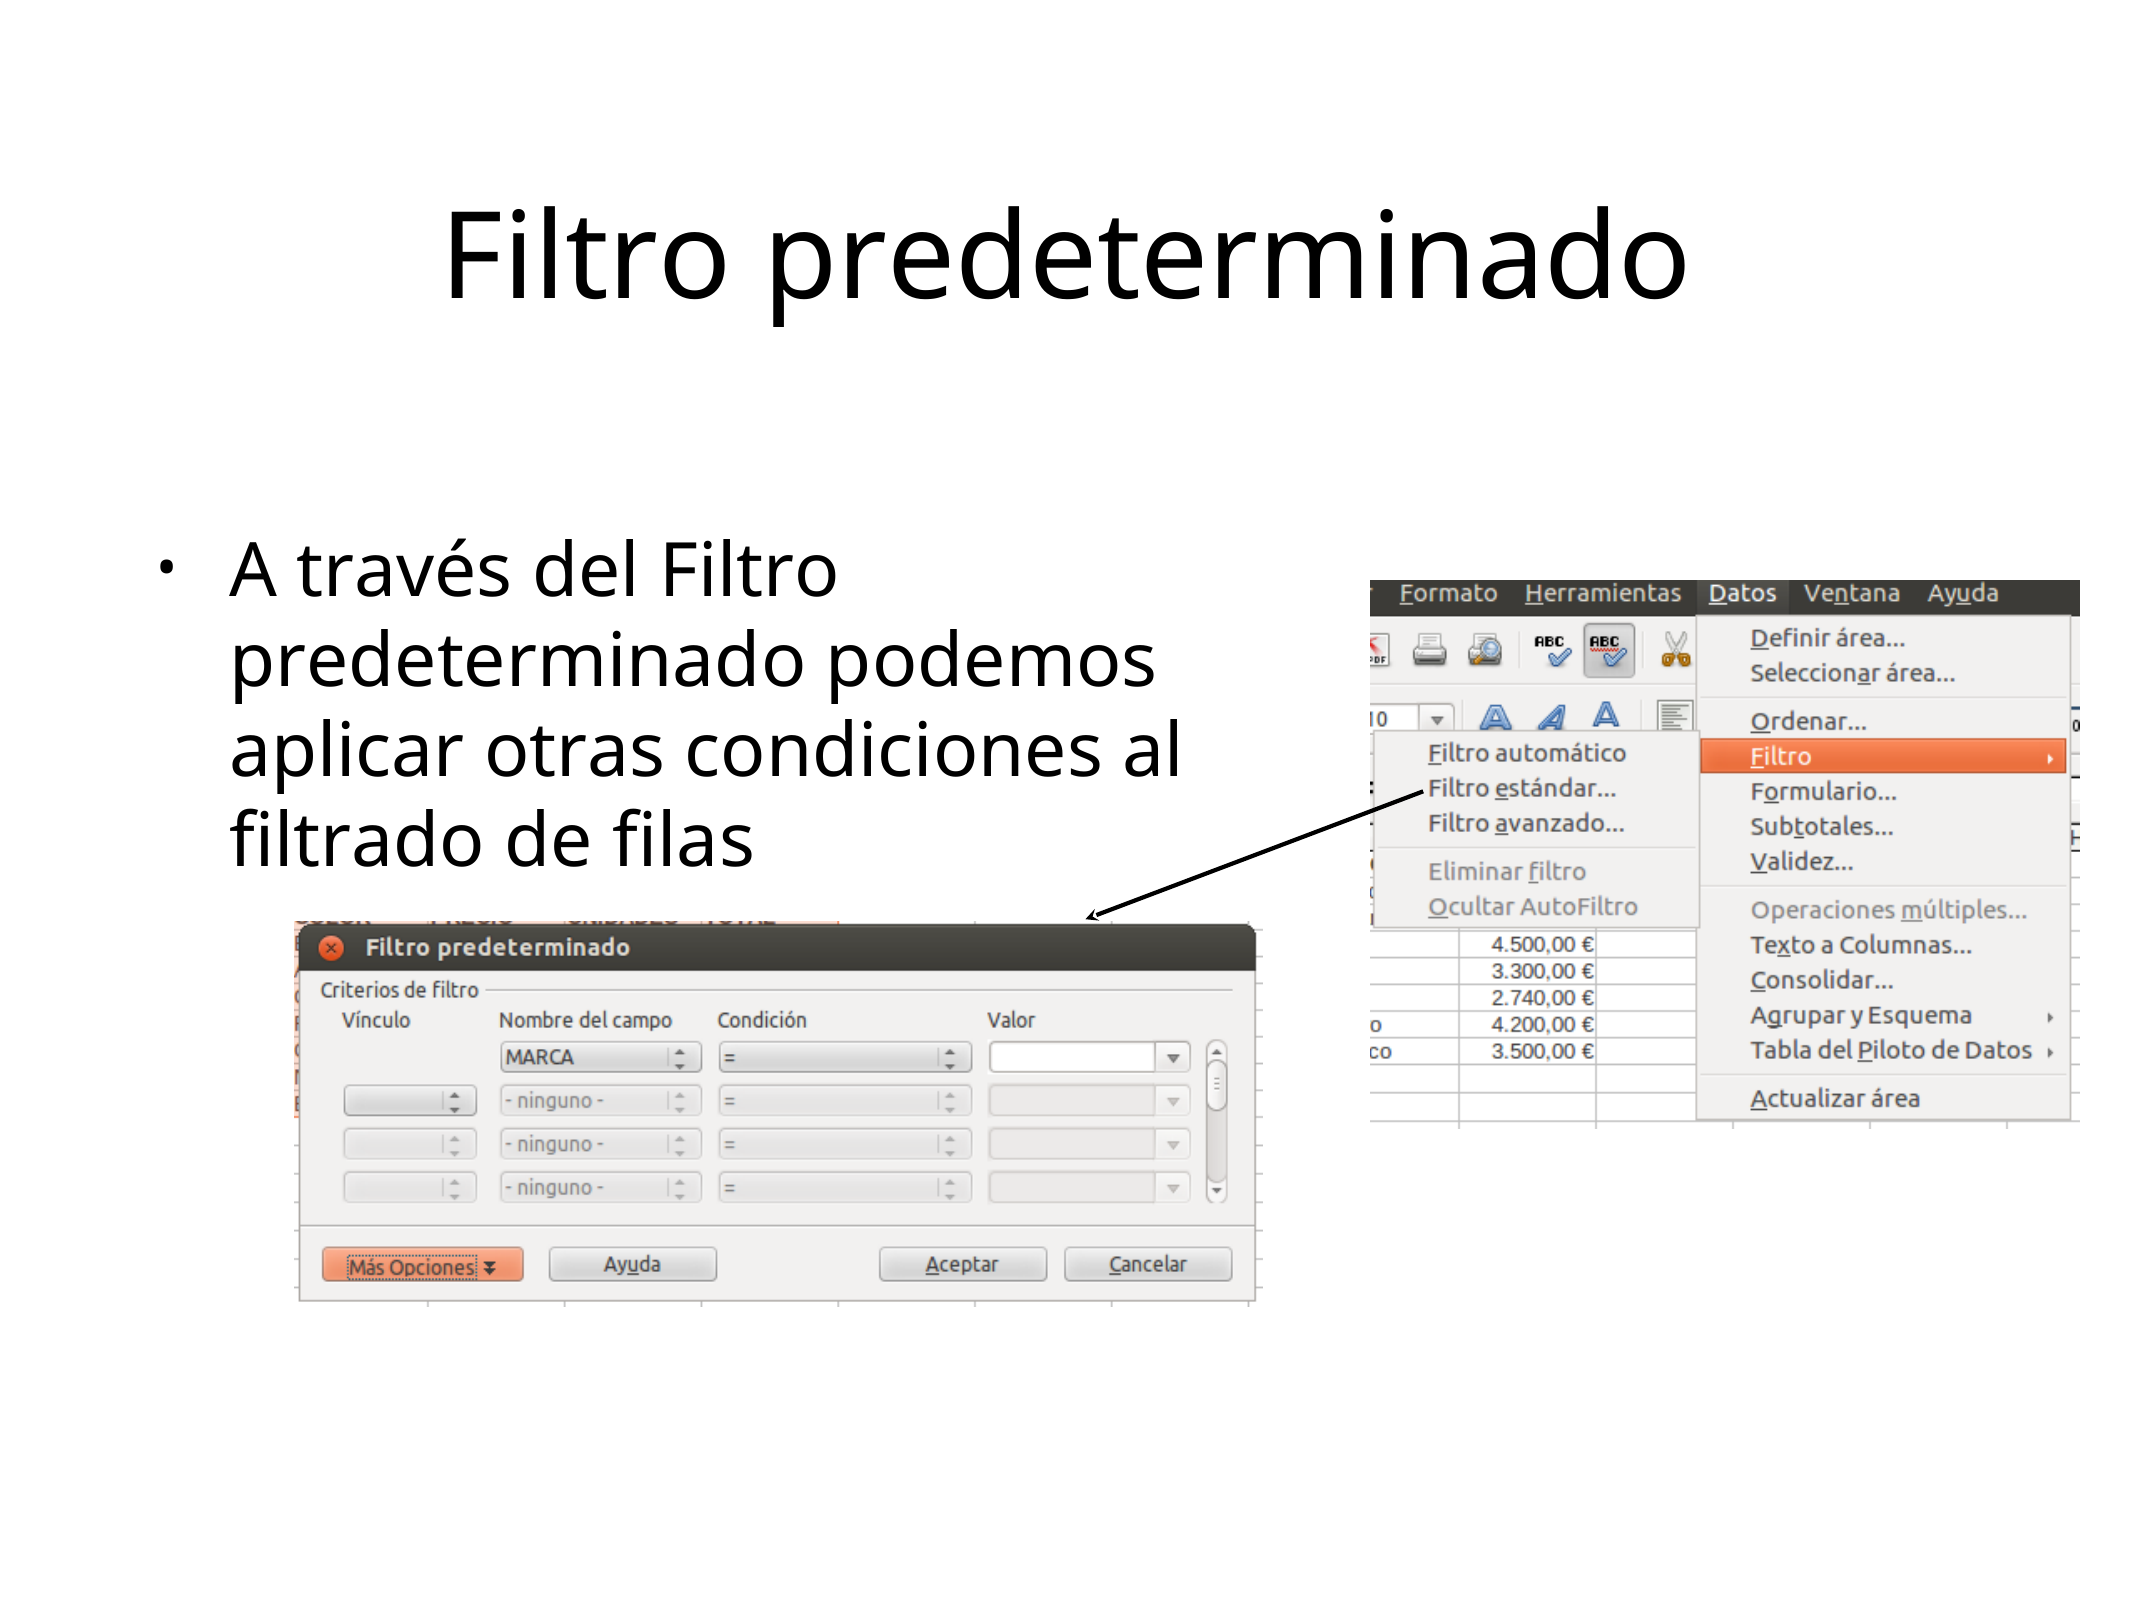

# Filtro predeterminado
A través del Filtro predeterminado podemos aplicar otras condiciones al filtrado de filas